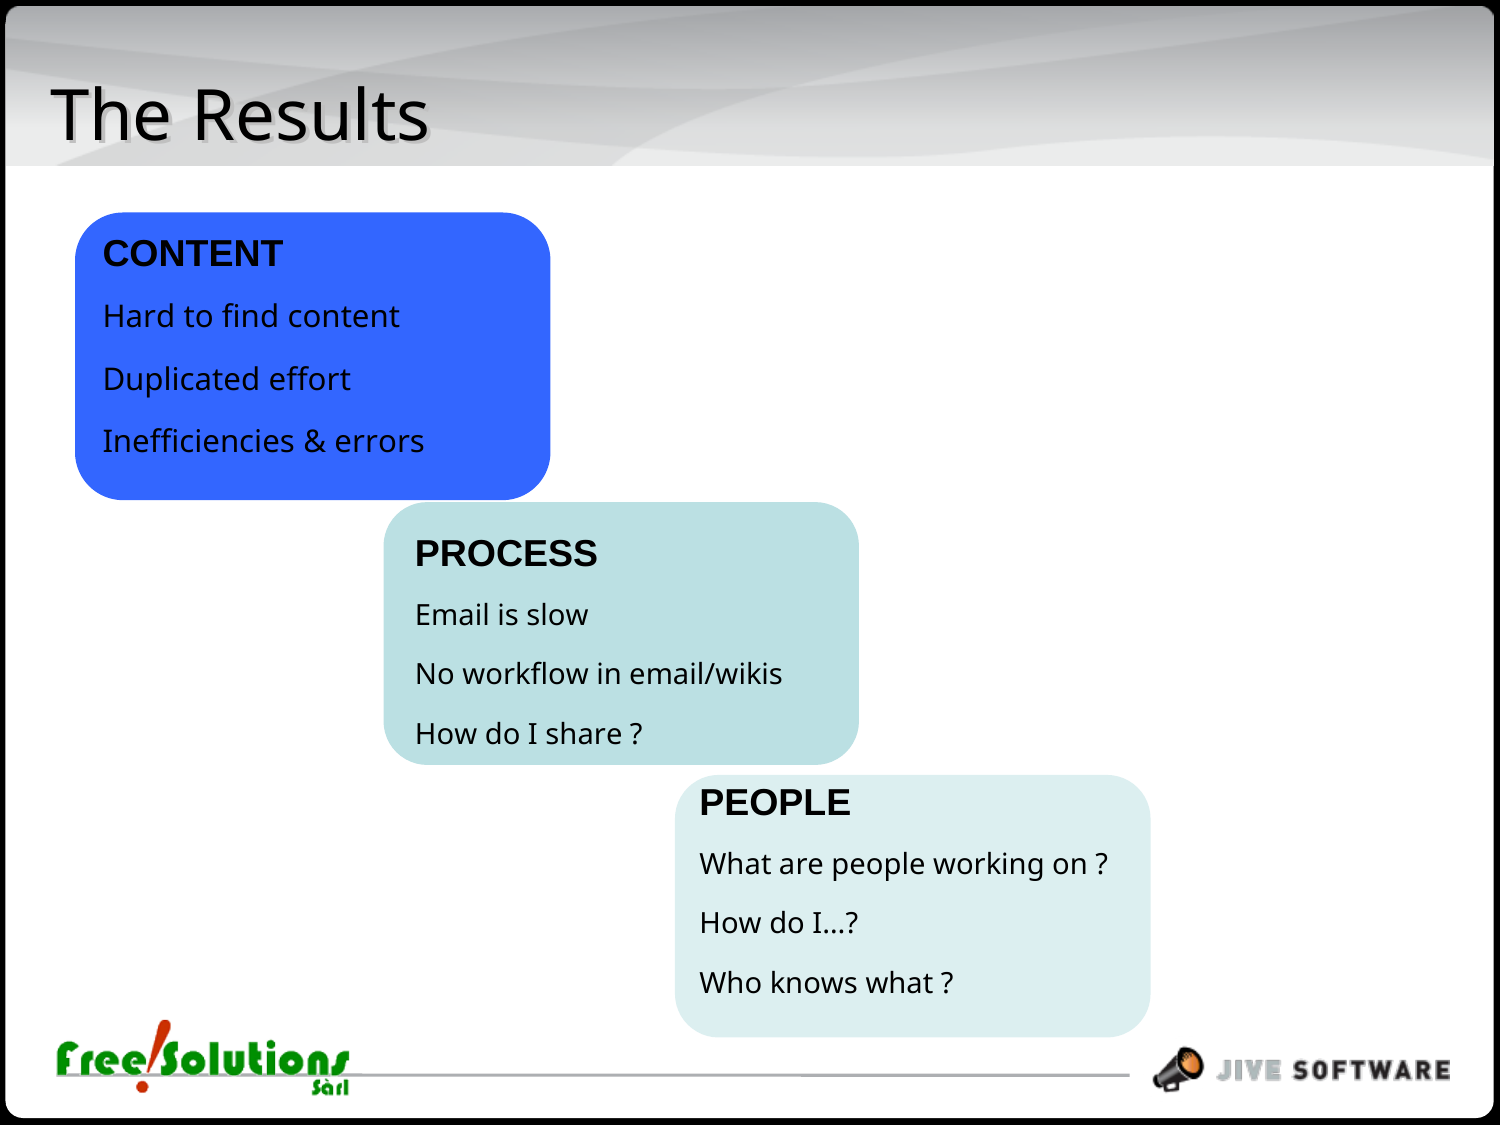

The Results
CONTENT
Hard to find content
Duplicated effort
Inefficiencies & errors
PROCESS
Email is slow
No workflow in email/wikis
How do I share ?
PEOPLE
What are people working on ?
How do I…?
Who knows what ?